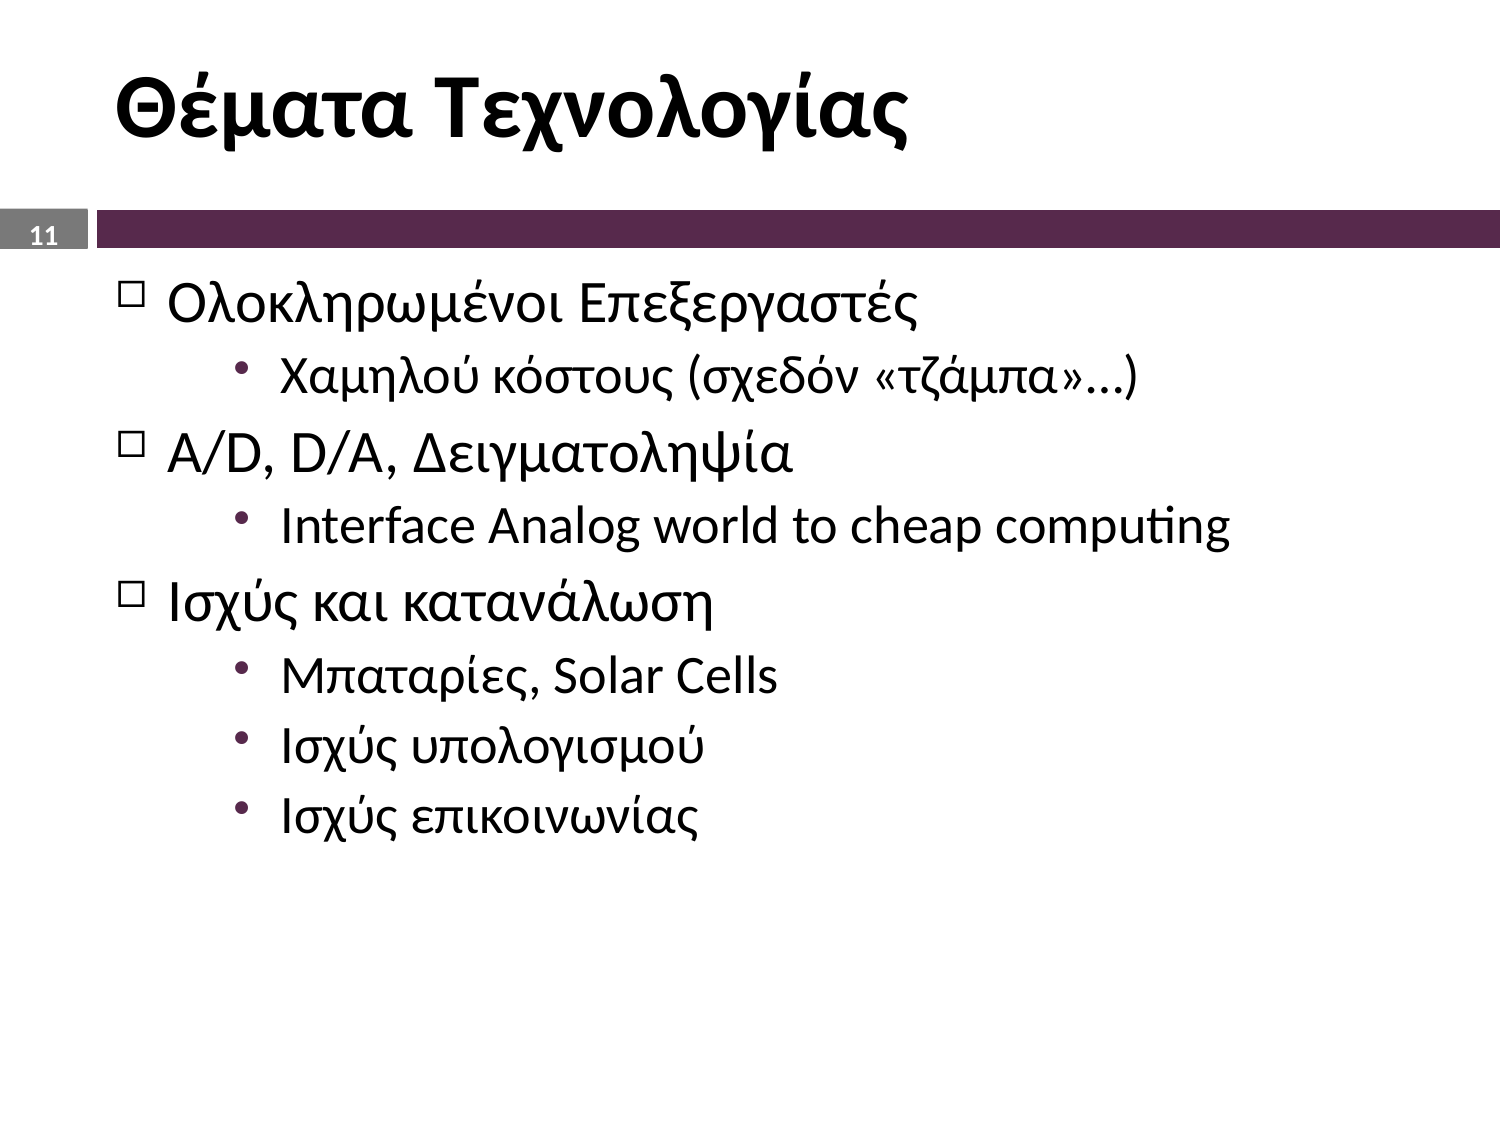

# Θέματα Τεχνολογίας
11
Ολοκληρωμένοι Επεξεργαστές
Χαμηλού κόστους (σχεδόν «τζάμπα»…)
A/D, D/A, Δειγματοληψία
Interface Analog world to cheap computing
Ισχύς και κατανάλωση
Μπαταρίες, Solar Cells
Ισχύς υπολογισμού
Ισχύς επικοινωνίας